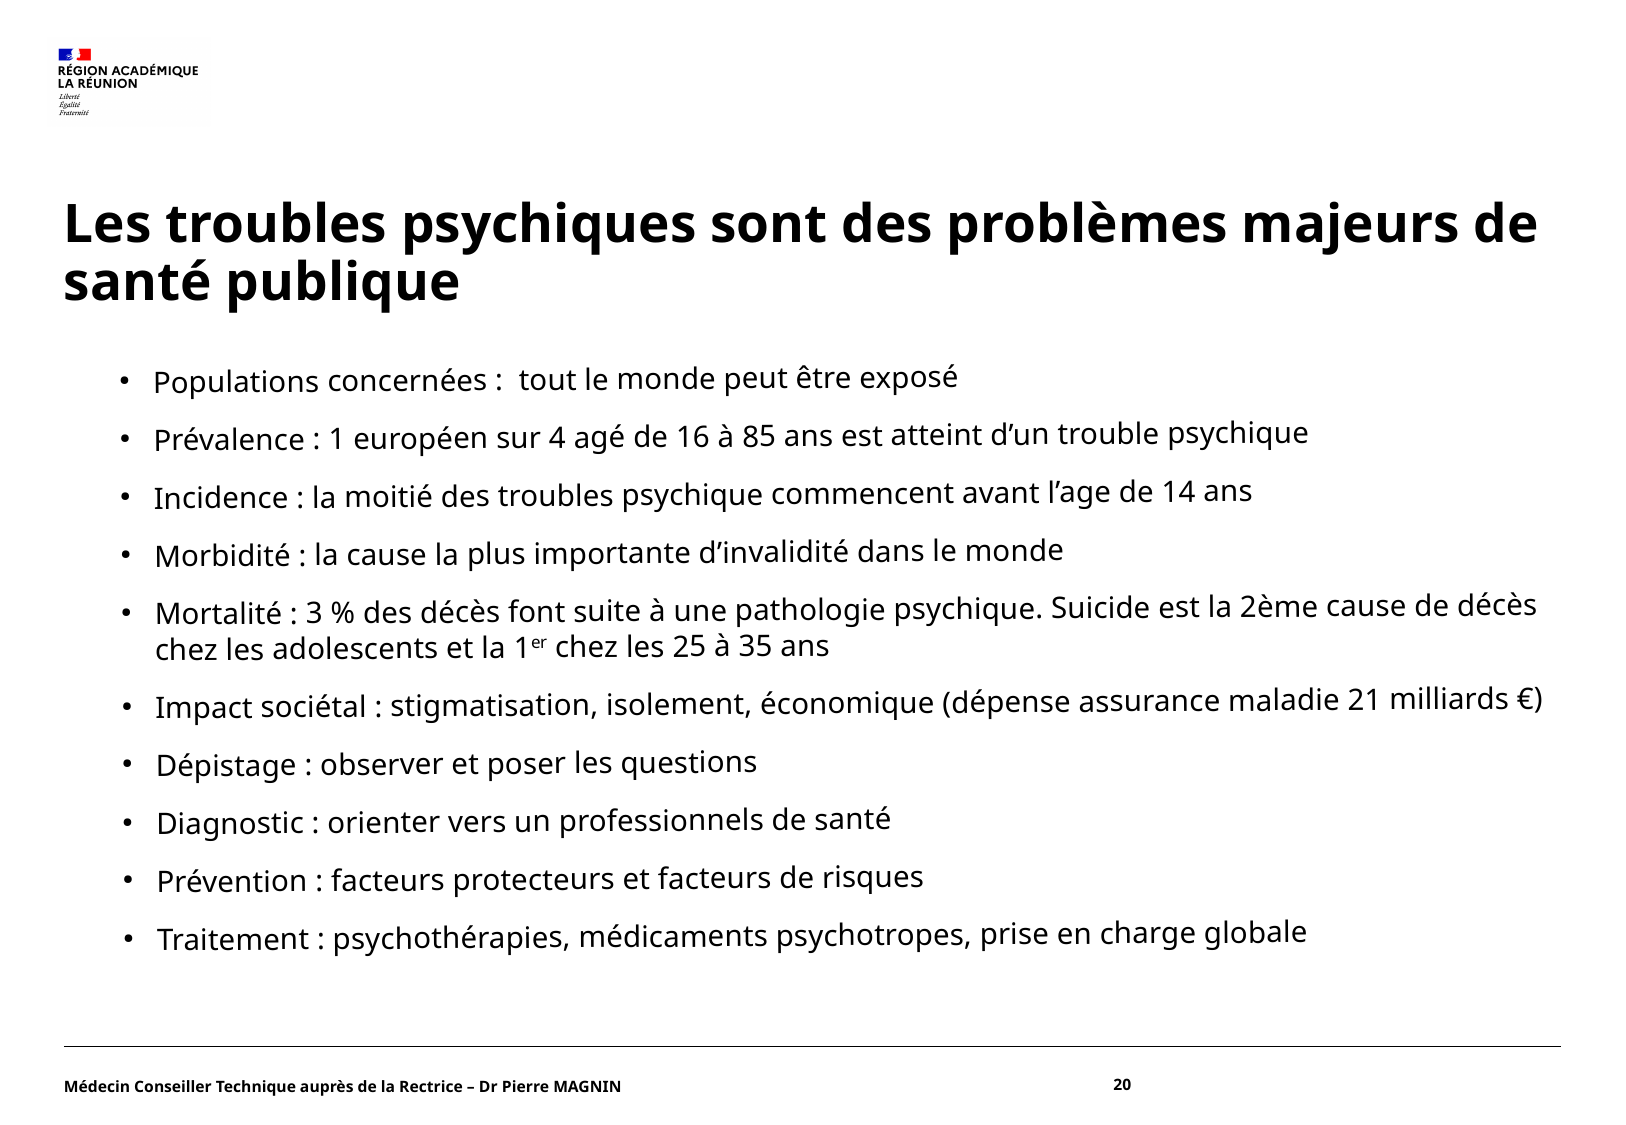

# Les troubles psychiques sont des problèmes majeurs de santé publique
Populations concernées : tout le monde peut être exposé
Prévalence : 1 européen sur 4 agé de 16 à 85 ans est atteint d’un trouble psychique
Incidence : la moitié des troubles psychique commencent avant l’age de 14 ans
Morbidité : la cause la plus importante d’invalidité dans le monde
Mortalité : 3 % des décès font suite à une pathologie psychique. Suicide est la 2ème cause de décès chez les adolescents et la 1er chez les 25 à 35 ans
Impact sociétal : stigmatisation, isolement, économique (dépense assurance maladie 21 milliards €)
Dépistage : observer et poser les questions
Diagnostic : orienter vers un professionnels de santé
Prévention : facteurs protecteurs et facteurs de risques
Traitement : psychothérapies, médicaments psychotropes, prise en charge globale
Médecin Conseiller Technique auprès de la Rectrice – Dr Pierre MAGNIN